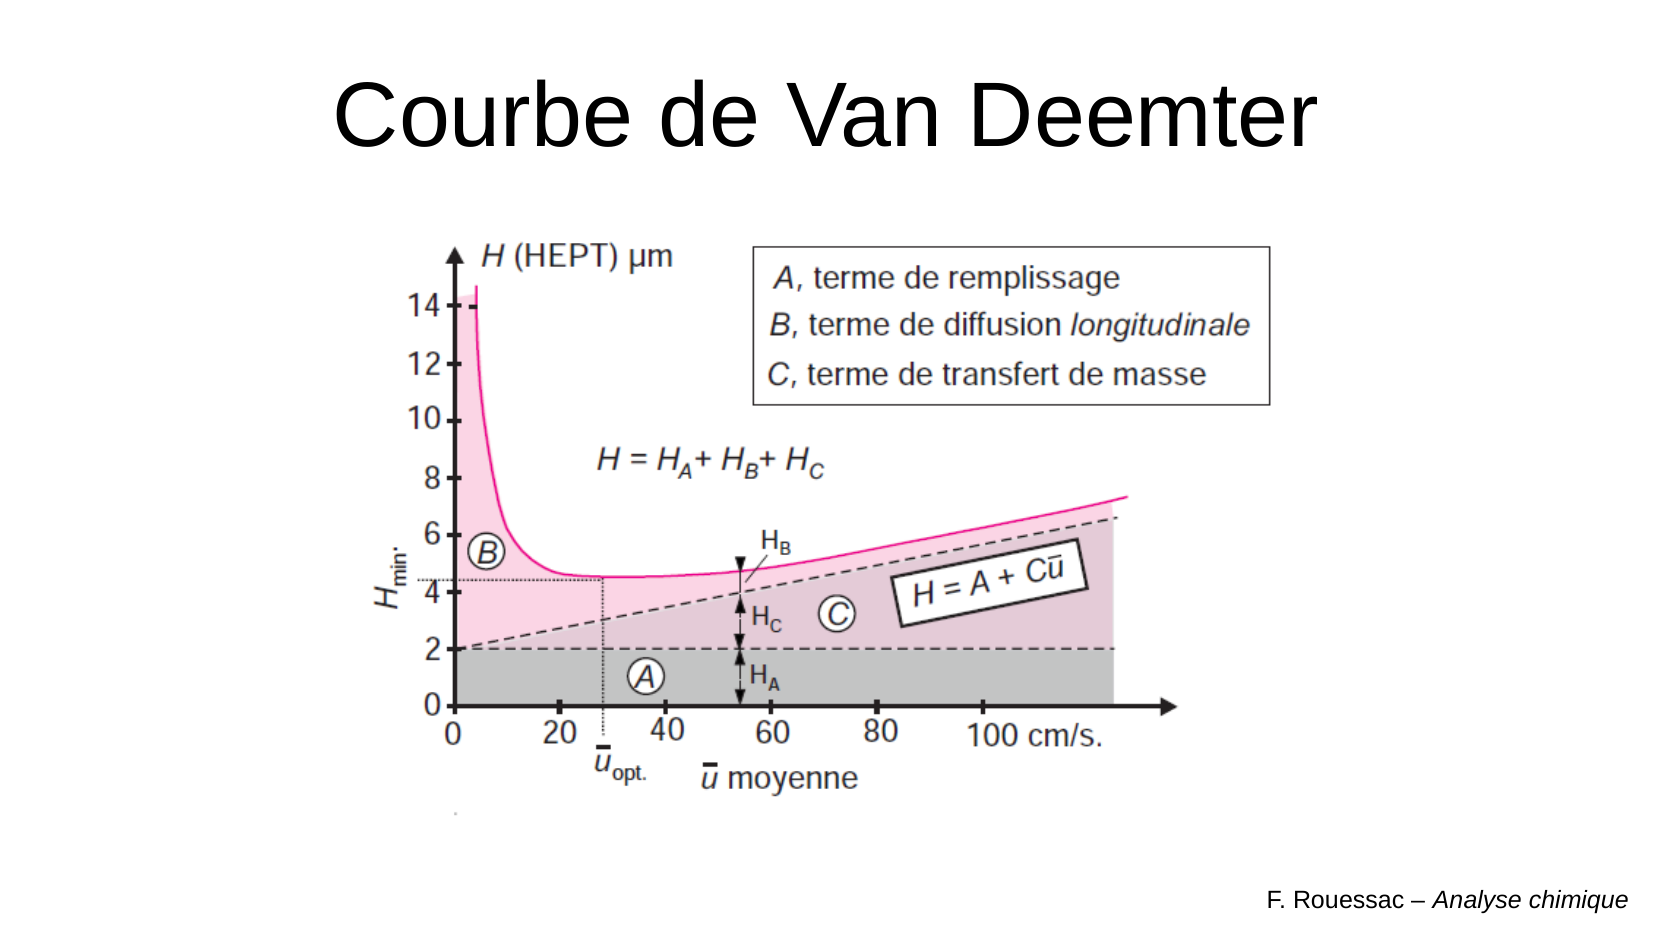

# Courbe de Van Deemter
F. Rouessac – Analyse chimique